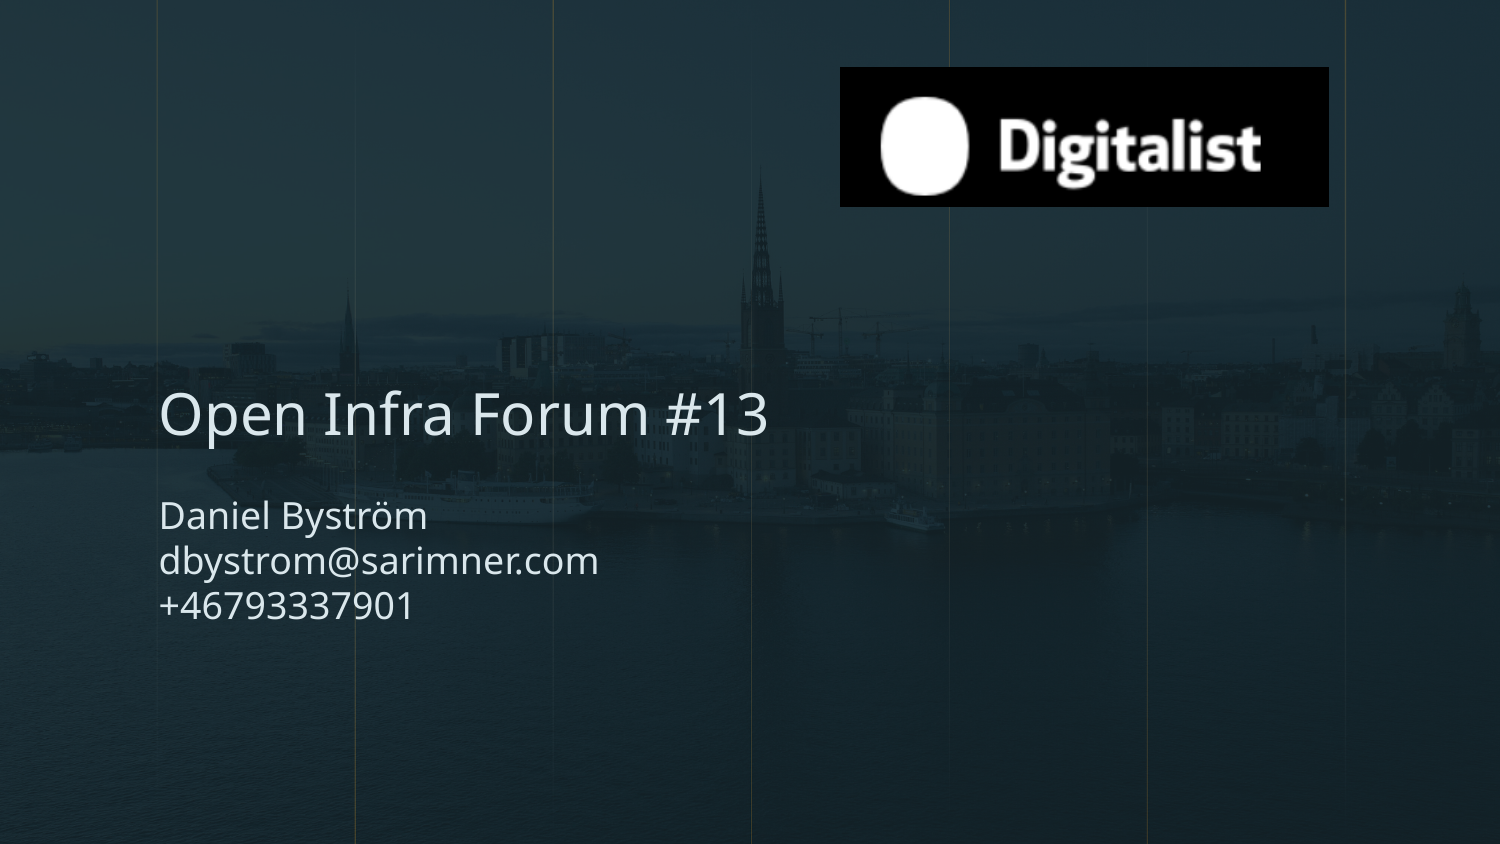

Open Infra Forum #13
Daniel Byström
dbystrom@sarimner.com
+46793337901